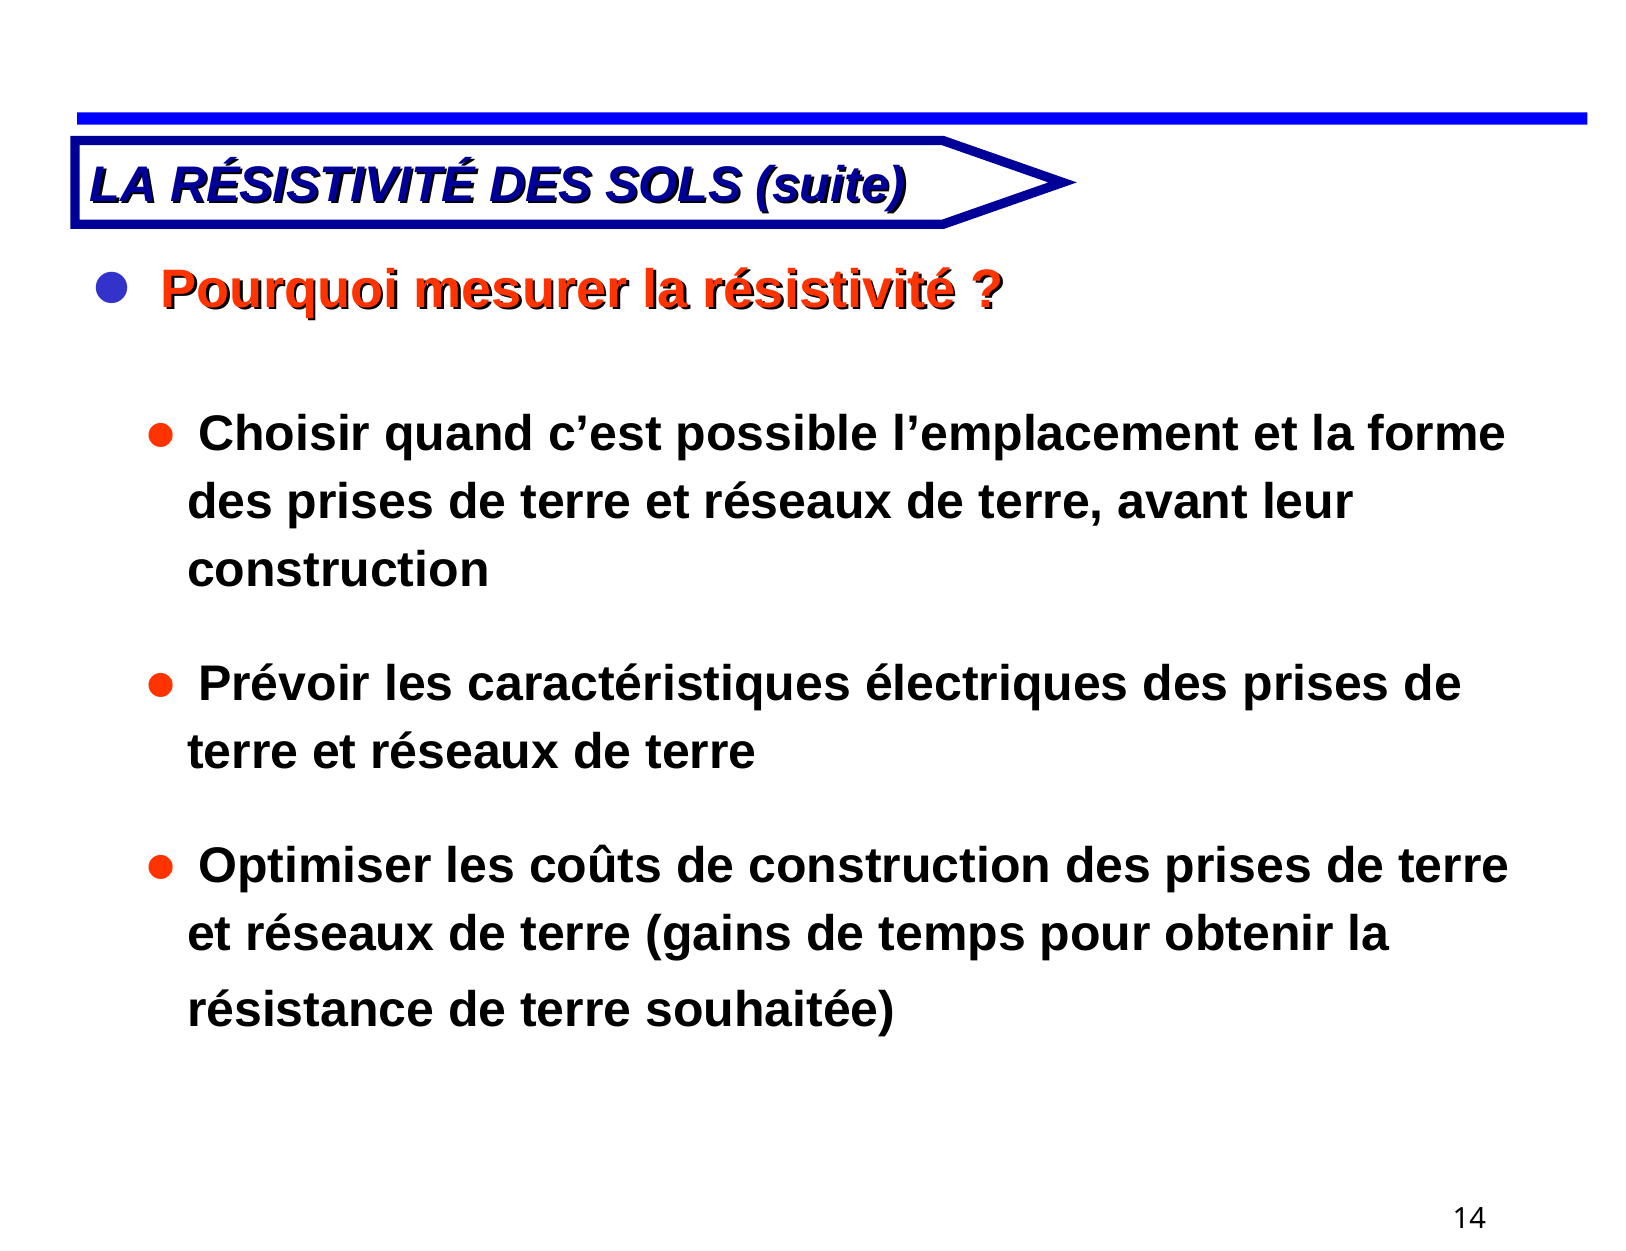

LA RÉSISTIVITÉ DES SOLS (suite)‏
 Pourquoi mesurer la résistivité ?
 Choisir quand c’est possible l’emplacement et la forme
 des prises de terre et réseaux de terre, avant leur
 construction
 Prévoir les caractéristiques électriques des prises de
 terre et réseaux de terre
 Optimiser les coûts de construction des prises de terre
 et réseaux de terre (gains de temps pour obtenir la
 résistance de terre souhaitée)‏